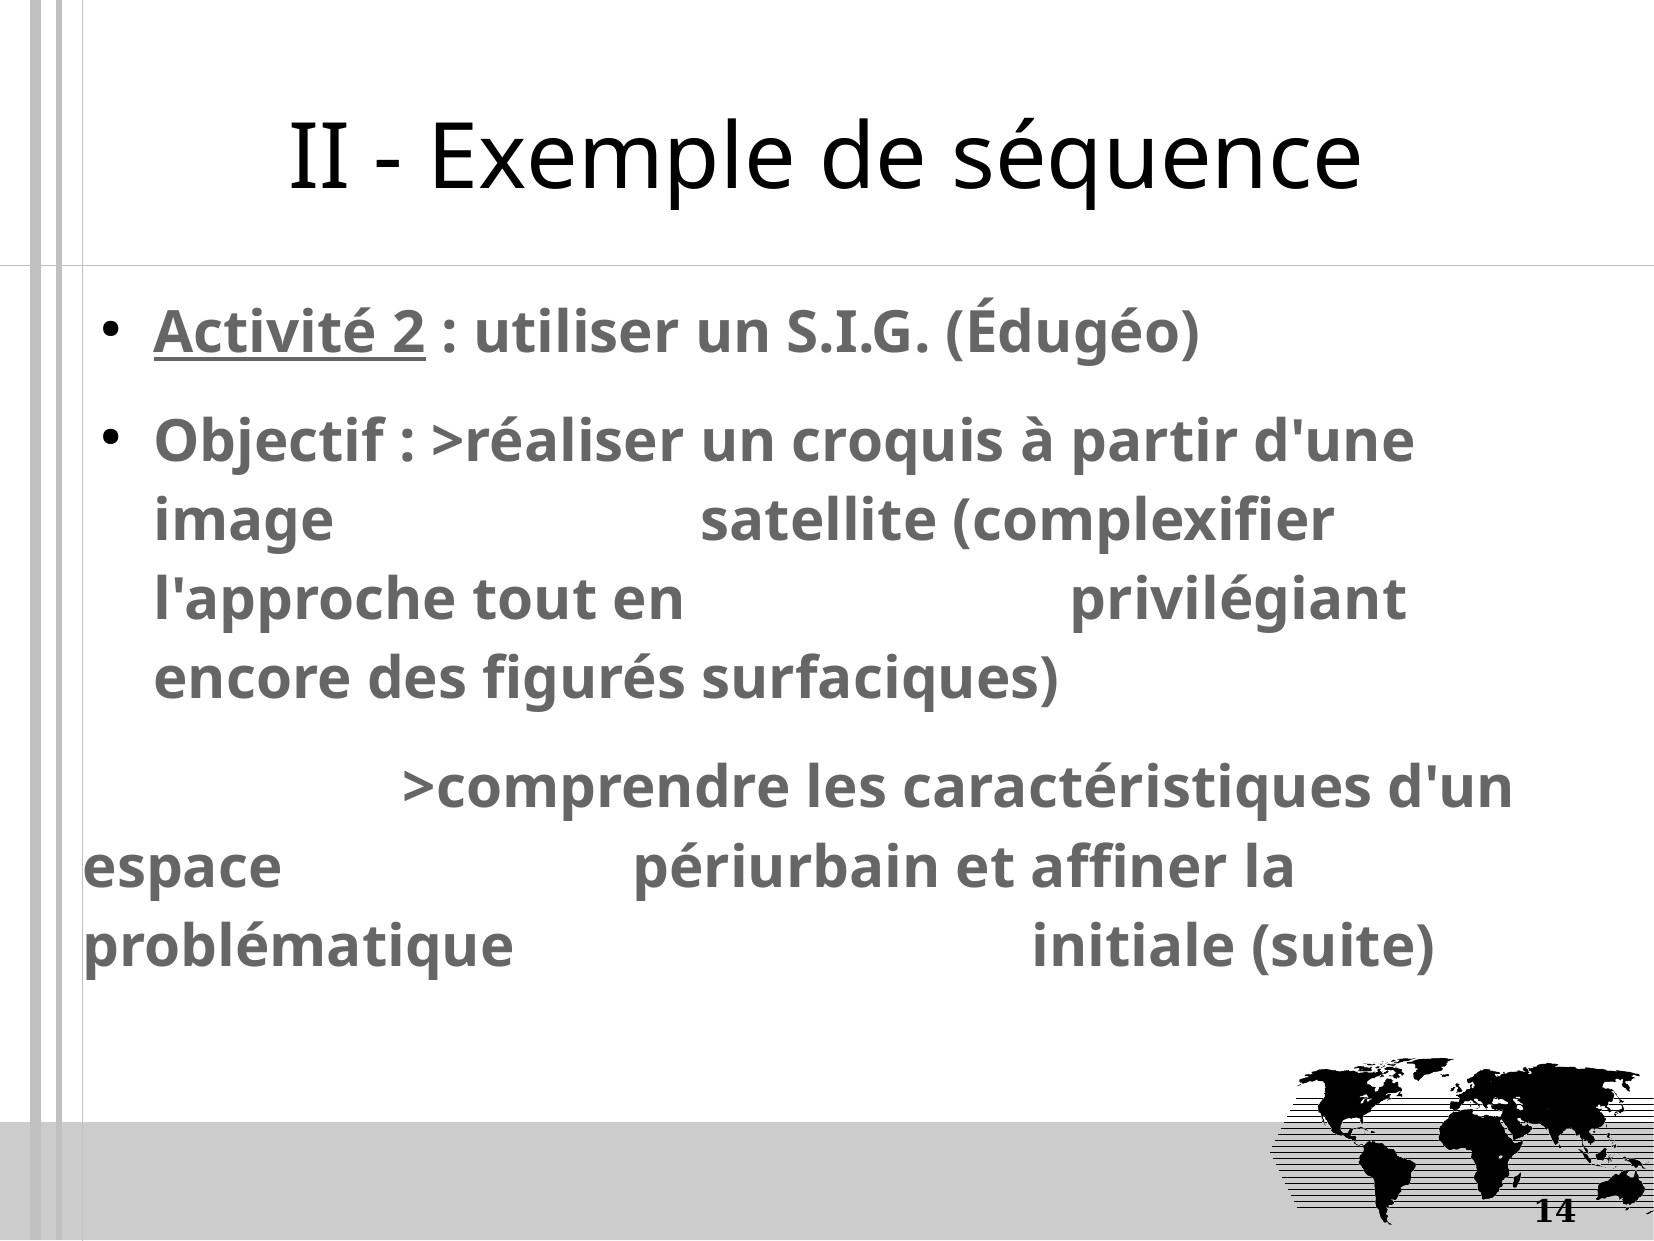

# II - Exemple de séquence
Activité 2 : utiliser un S.I.G. (Édugéo)
Objectif : >réaliser un croquis à partir d'une image 					 satellite (complexifier l'approche tout en 					 privilégiant encore des figurés surfaciques)
 >comprendre les caractéristiques d'un espace périurbain et affiner la problématique initiale (suite)
14